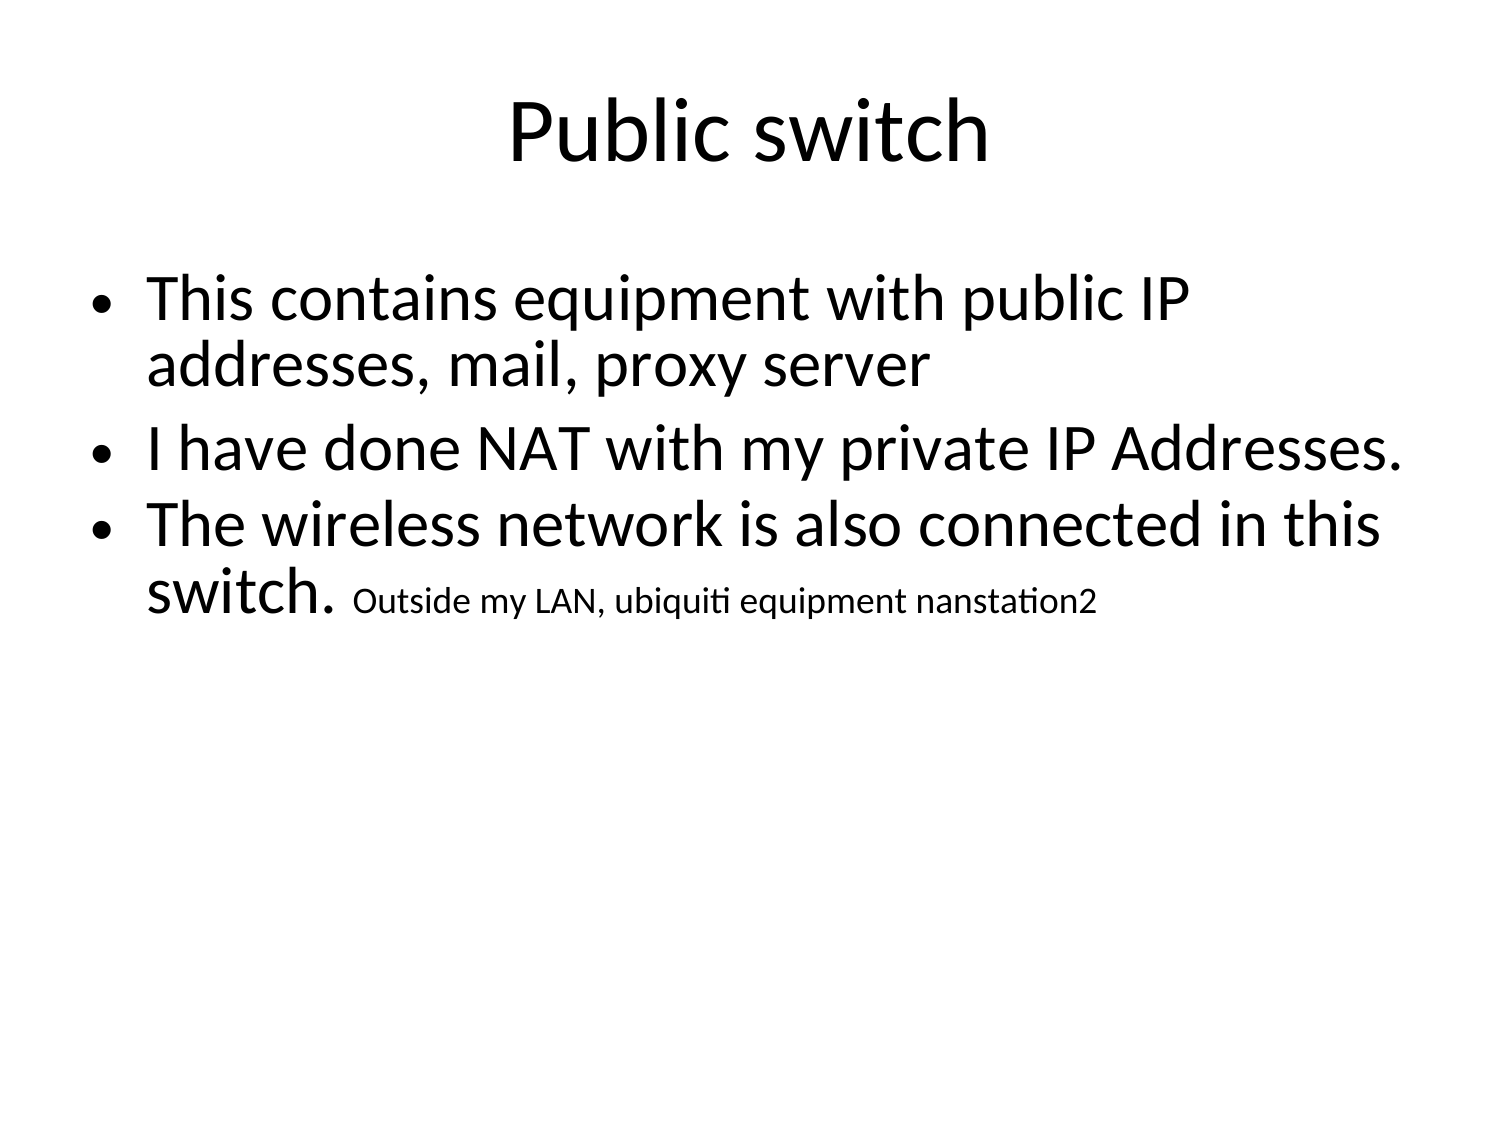

# Public switch
This contains equipment with public IP addresses, mail, proxy server
I have done NAT with my private IP Addresses.
The wireless network is also connected in this switch. Outside my LAN, ubiquiti equipment nanstation2